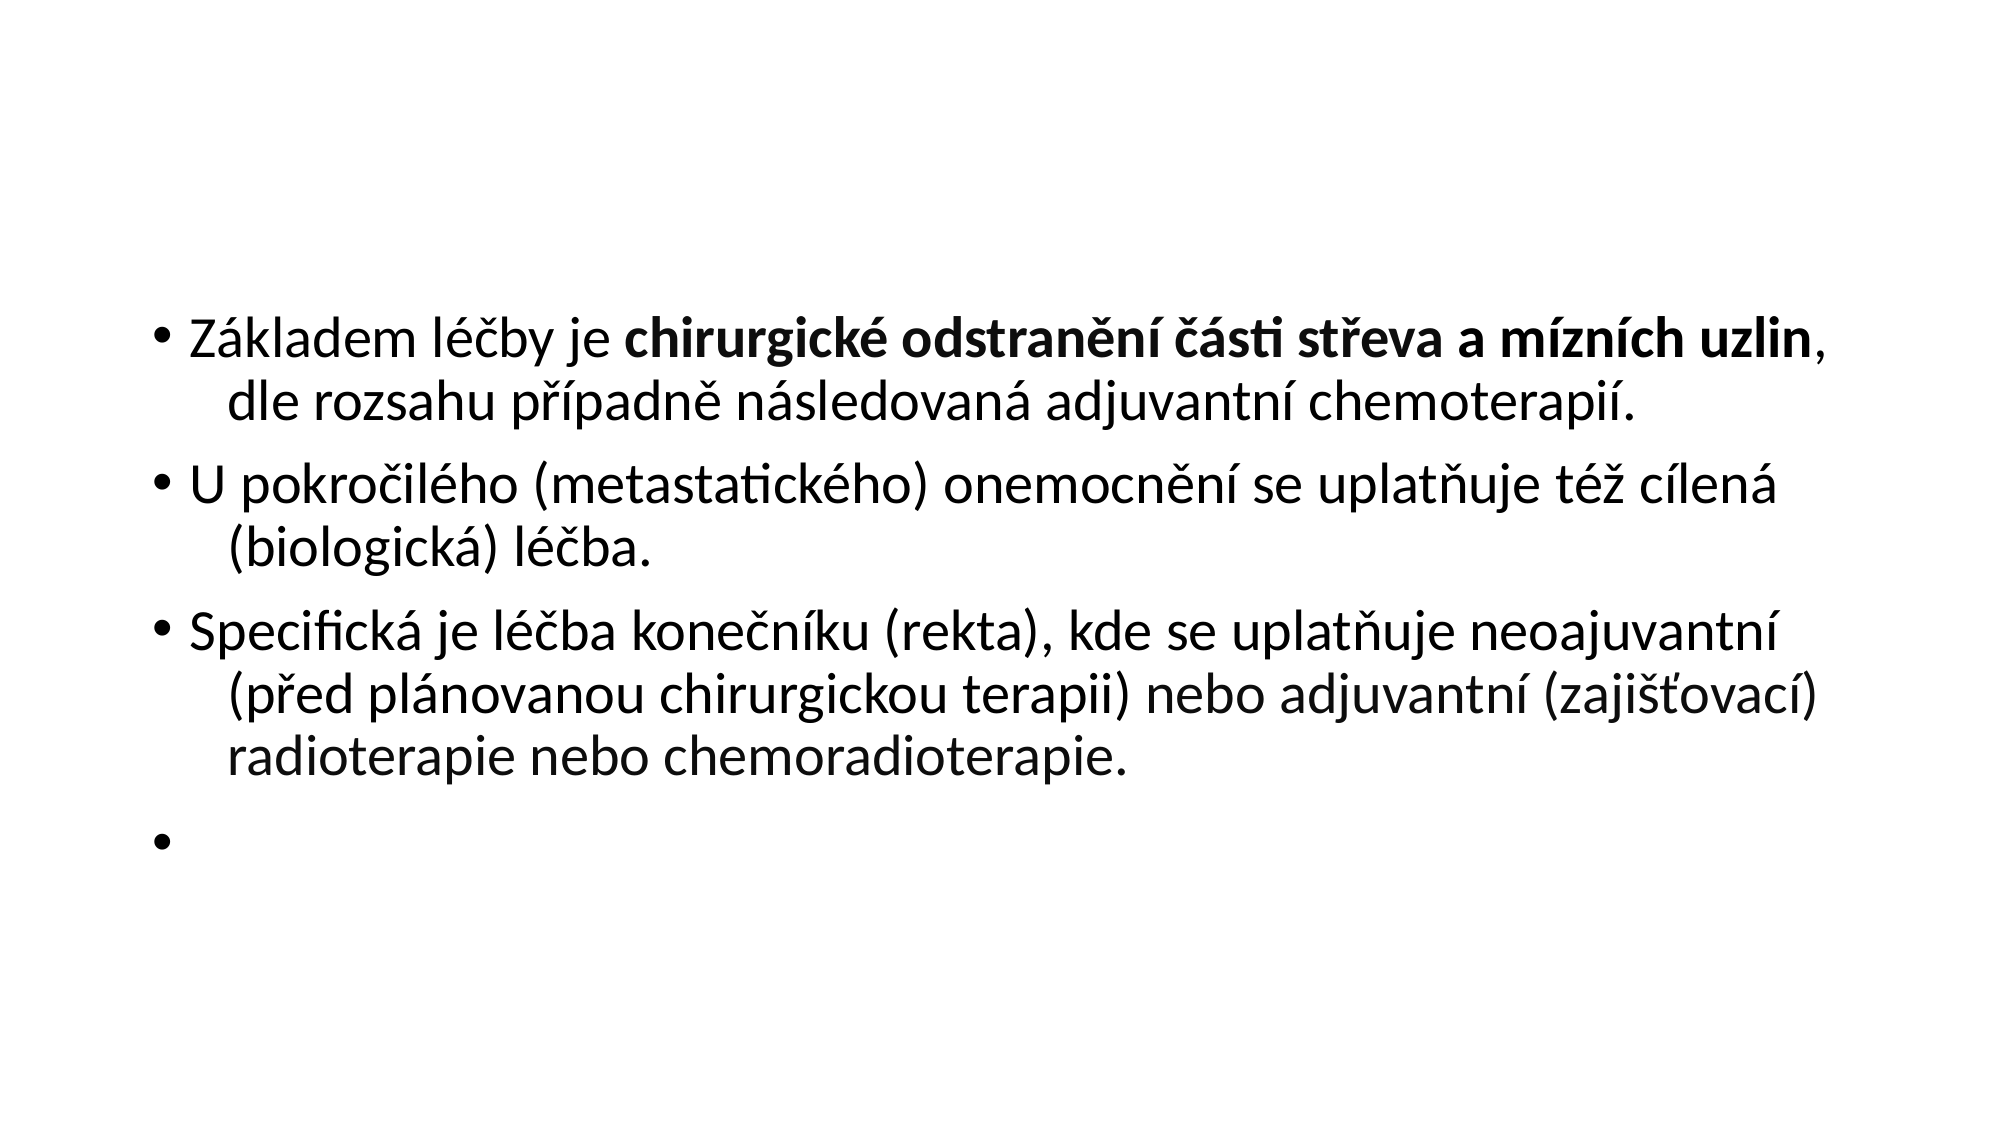

#
Základem léčby je chirurgické odstranění části střeva a mízních uzlin, dle rozsahu případně následovaná adjuvantní chemoterapií.
U pokročilého (metastatického) onemocnění se uplatňuje též cílená (biologická) léčba.
Specifická je léčba konečníku (rekta), kde se uplatňuje neoajuvantní (před plánovanou chirurgickou terapii) nebo adjuvantní (zajišťovací) radioterapie nebo chemoradioterapie.